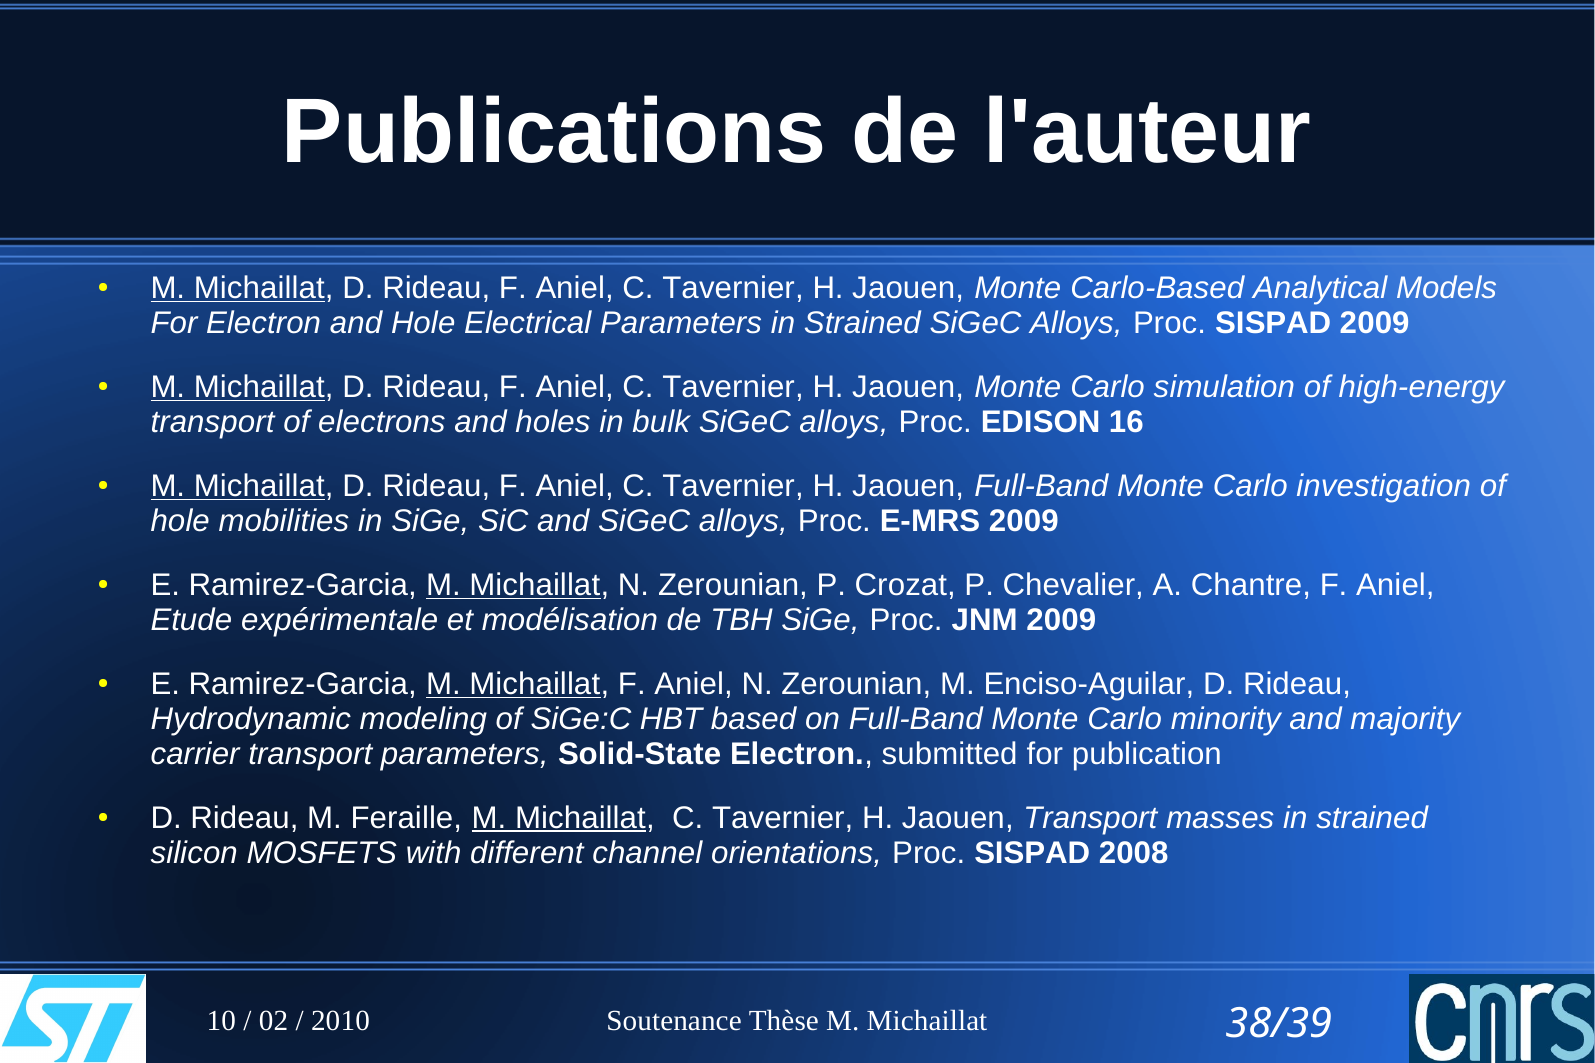

# Publications de l'auteur
M. Michaillat, D. Rideau, F. Aniel, C. Tavernier, H. Jaouen, Monte Carlo-Based Analytical Models For Electron and Hole Electrical Parameters in Strained SiGeC Alloys, Proc. SISPAD 2009
M. Michaillat, D. Rideau, F. Aniel, C. Tavernier, H. Jaouen, Monte Carlo simulation of high-energy transport of electrons and holes in bulk SiGeC alloys, Proc. EDISON 16
M. Michaillat, D. Rideau, F. Aniel, C. Tavernier, H. Jaouen, Full-Band Monte Carlo investigation of hole mobilities in SiGe, SiC and SiGeC alloys, Proc. E-MRS 2009
E. Ramirez-Garcia, M. Michaillat, N. Zerounian, P. Crozat, P. Chevalier, A. Chantre, F. Aniel, Etude expérimentale et modélisation de TBH SiGe, Proc. JNM 2009
E. Ramirez-Garcia, M. Michaillat, F. Aniel, N. Zerounian, M. Enciso-Aguilar, D. Rideau, Hydrodynamic modeling of SiGe:C HBT based on Full-Band Monte Carlo minority and majority carrier transport parameters, Solid-State Electron., submitted for publication
D. Rideau, M. Feraille, M. Michaillat, C. Tavernier, H. Jaouen, Transport masses in strained silicon MOSFETS with different channel orientations, Proc. SISPAD 2008